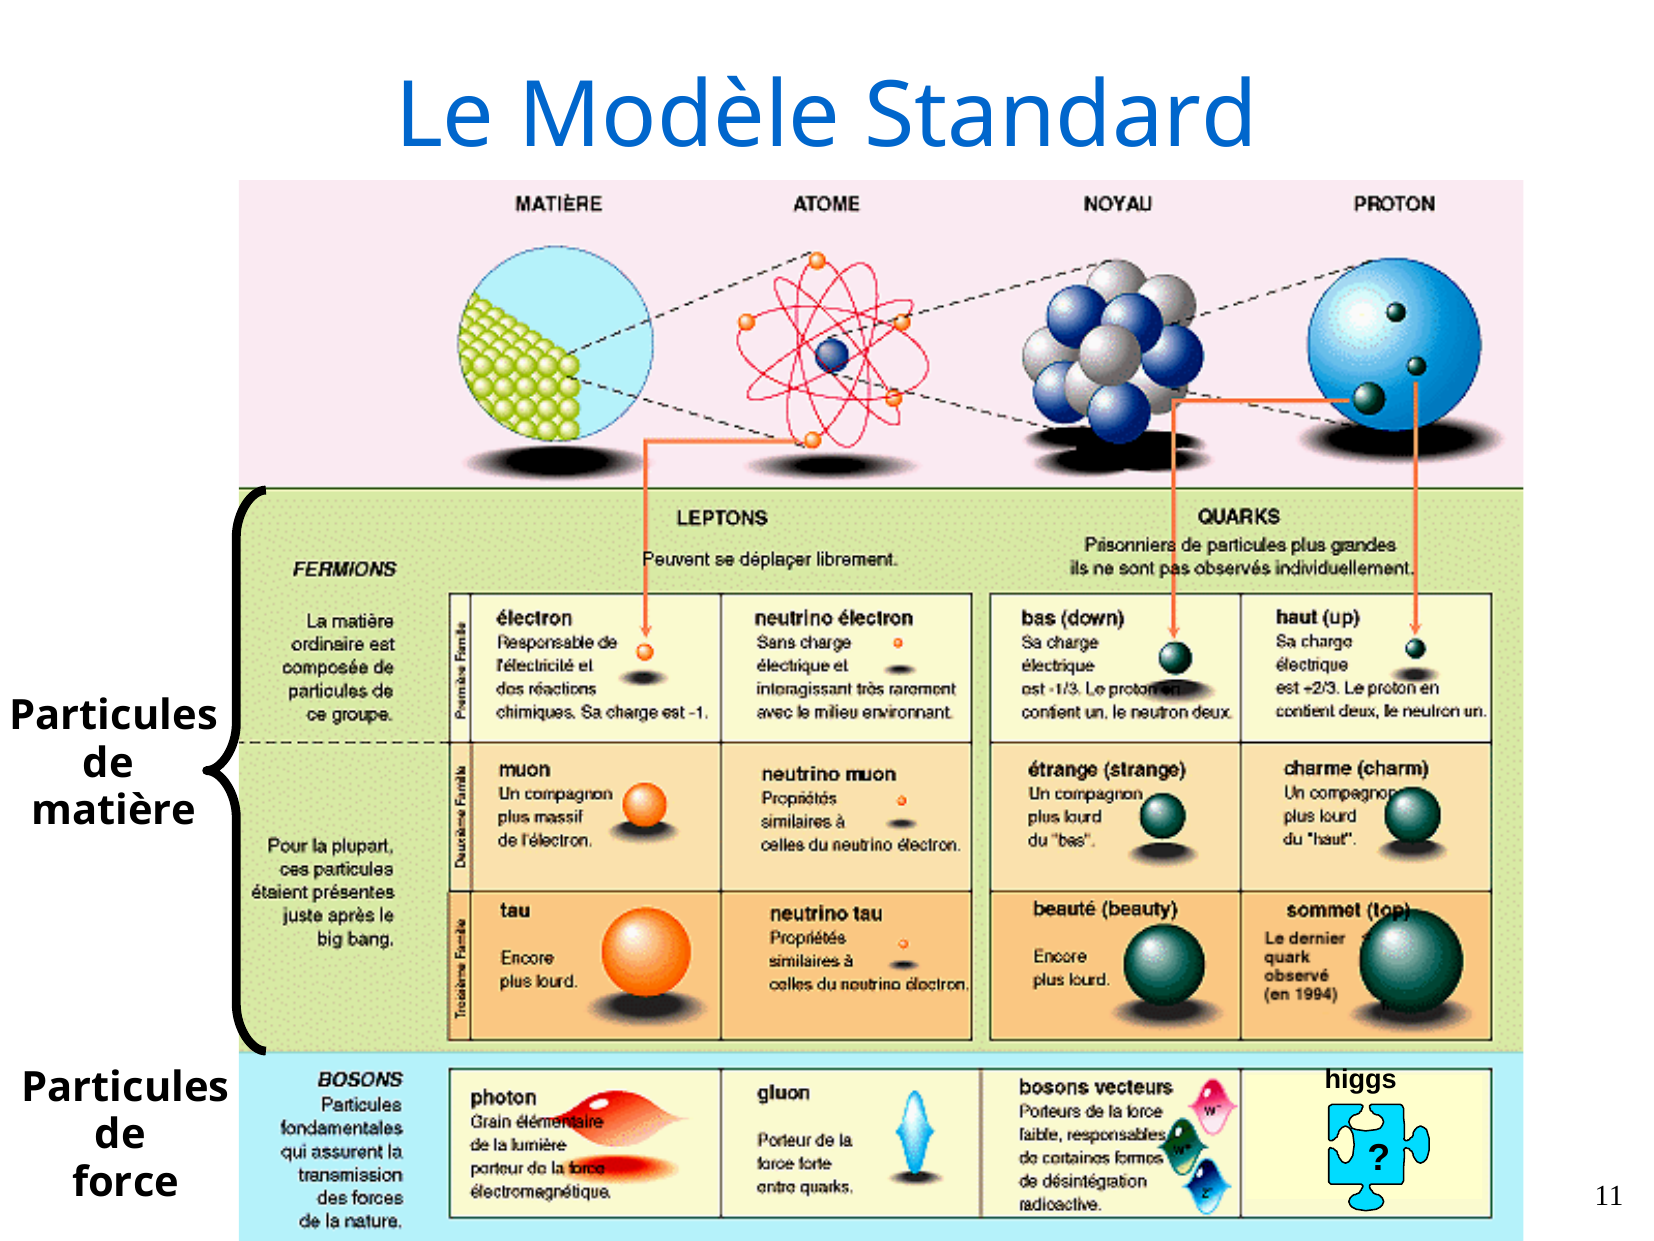

# Le Modèle Standard
Particules
de
matière
higgs
Particules
de
force
?
11